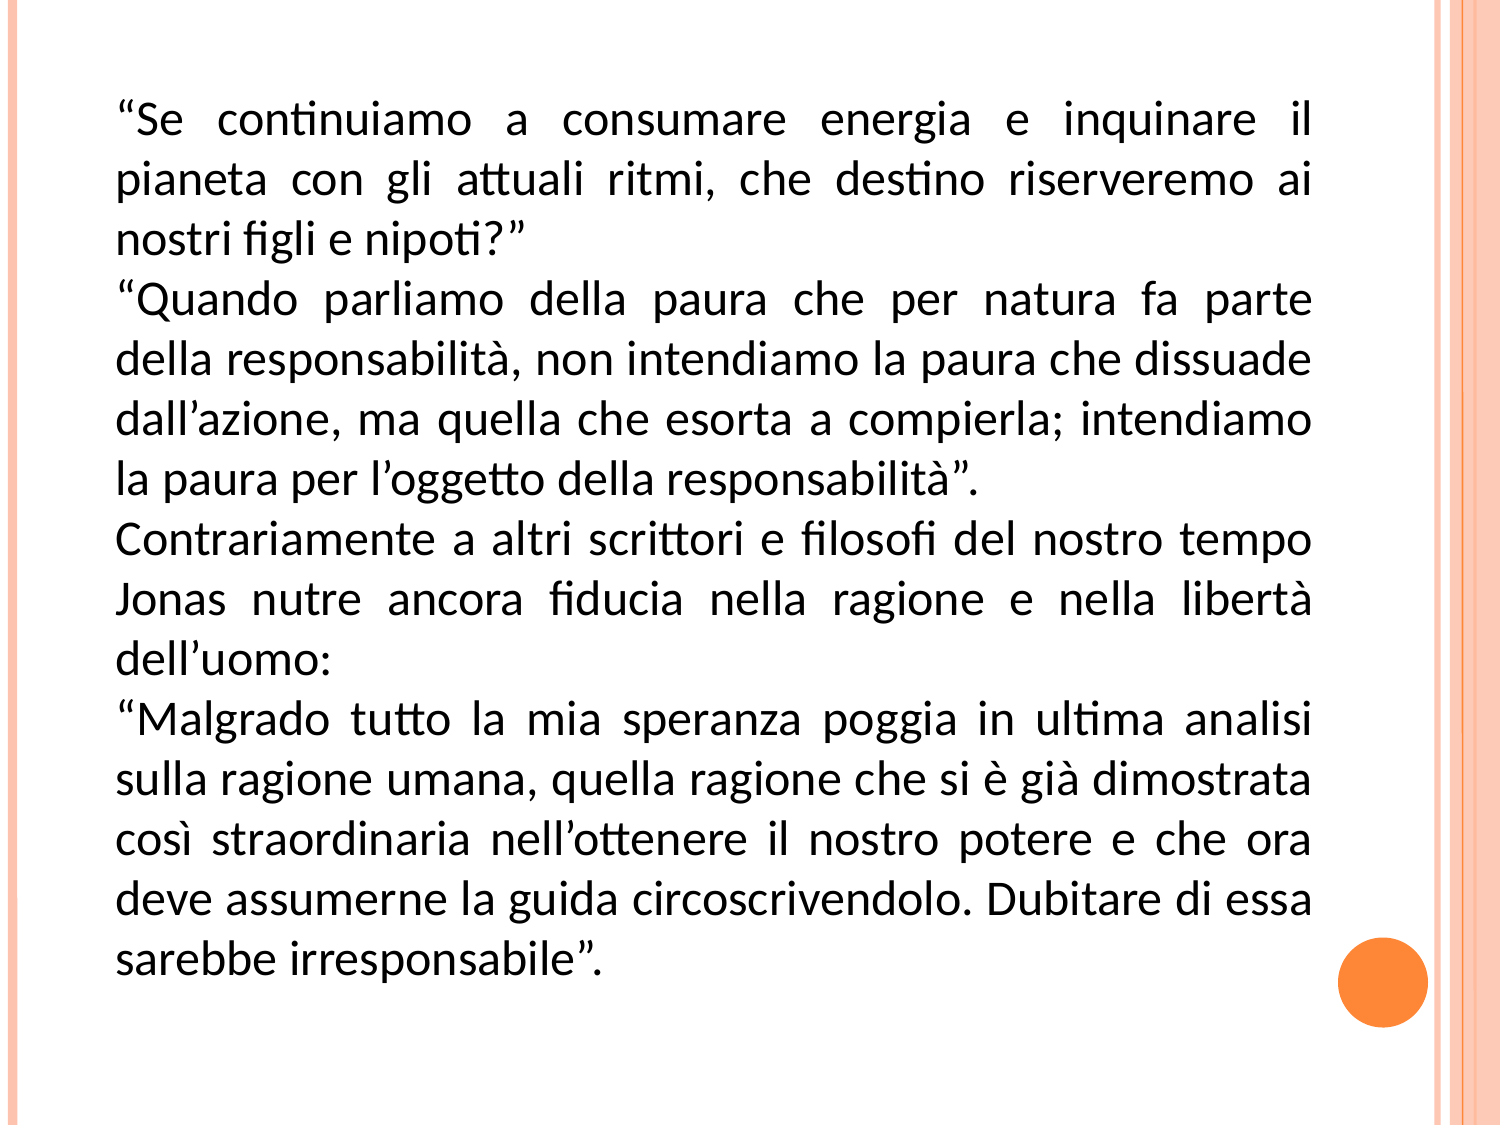

“Se continuiamo a consumare energia e inquinare il pianeta con gli attuali ritmi, che destino riserveremo ai nostri figli e nipoti?”
“Quando parliamo della paura che per natura fa parte della responsabilità, non intendiamo la paura che dissuade dall’azione, ma quella che esorta a compierla; intendiamo la paura per l’oggetto della responsabilità”.
Contrariamente a altri scrittori e filosofi del nostro tempo Jonas nutre ancora fiducia nella ragione e nella libertà dell’uomo:
“Malgrado tutto la mia speranza poggia in ultima analisi sulla ragione umana, quella ragione che si è già dimostrata così straordinaria nell’ottenere il nostro potere e che ora deve assumerne la guida circoscrivendolo. Dubitare di essa sarebbe irresponsabile”.